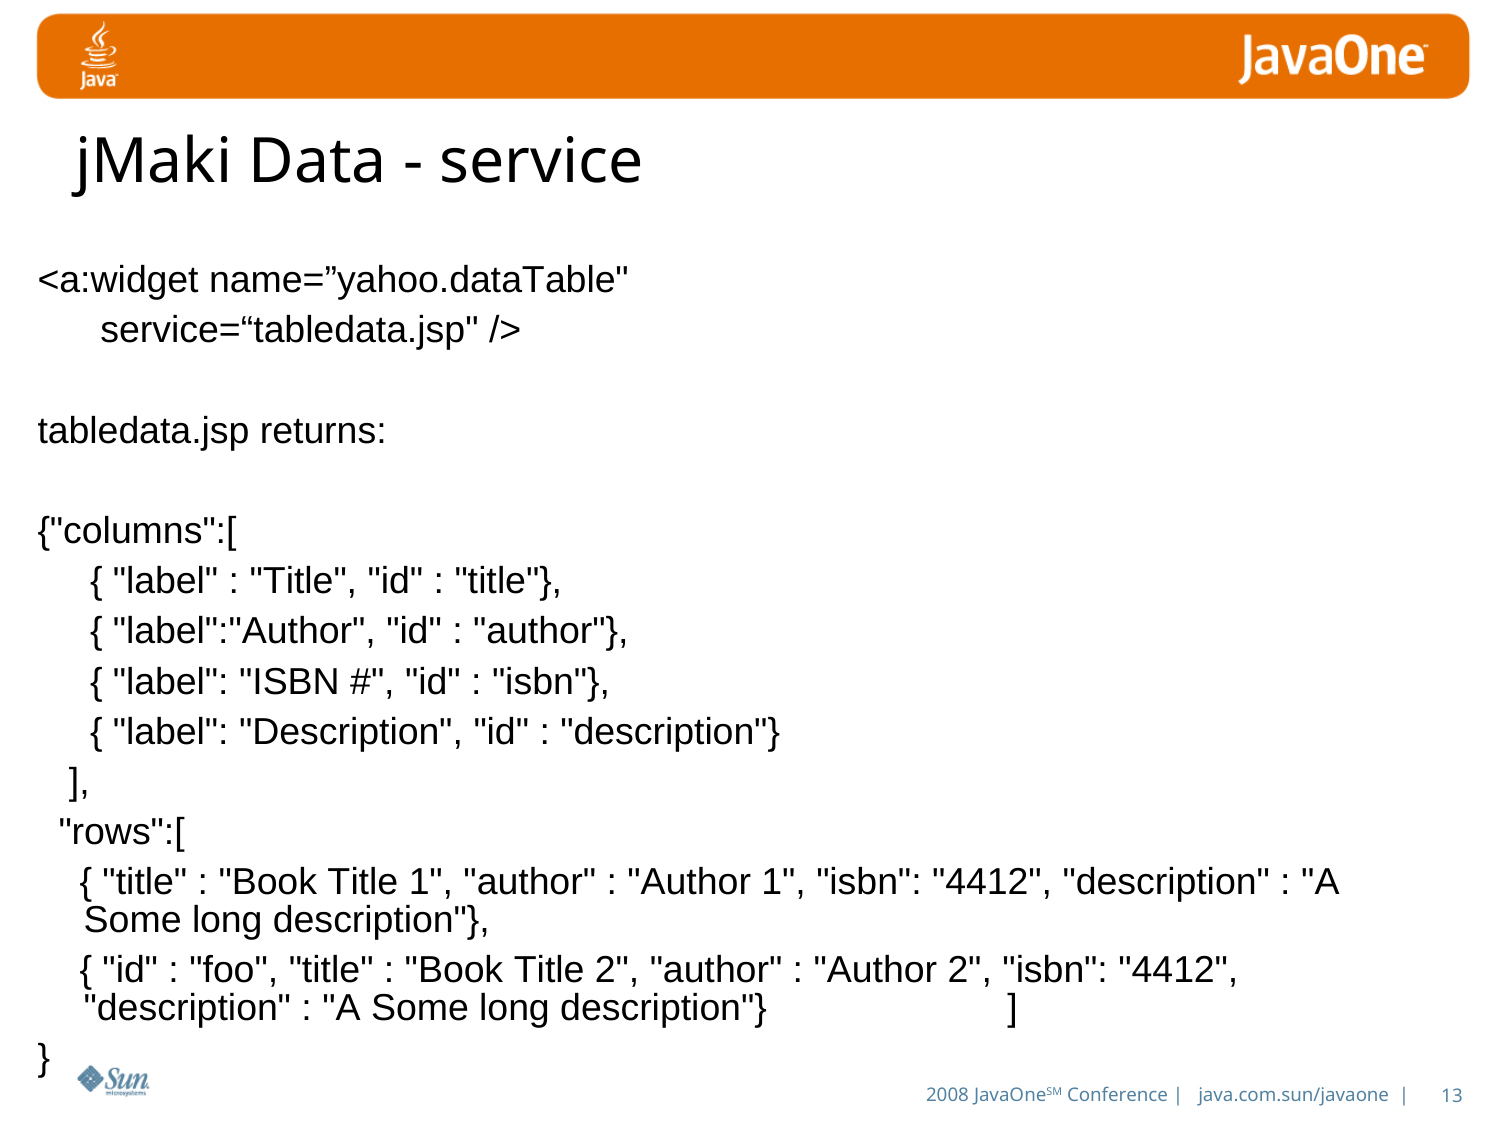

# jMaki Data - service
<a:widget name=”yahoo.dataTable"
 service=“tabledata.jsp" />
tabledata.jsp returns:
{"columns":[
 { "label" : "Title", "id" : "title"},
 { "label":"Author", "id" : "author"},
 { "label": "ISBN #", "id" : "isbn"},
 { "label": "Description", "id" : "description"}
 ],
 "rows":[
 { "title" : "Book Title 1", "author" : "Author 1", "isbn": "4412", "description" : "A Some long description"},
 { "id" : "foo", "title" : "Book Title 2", "author" : "Author 2", "isbn": "4412", "description" : "A Some long description"} ]
}